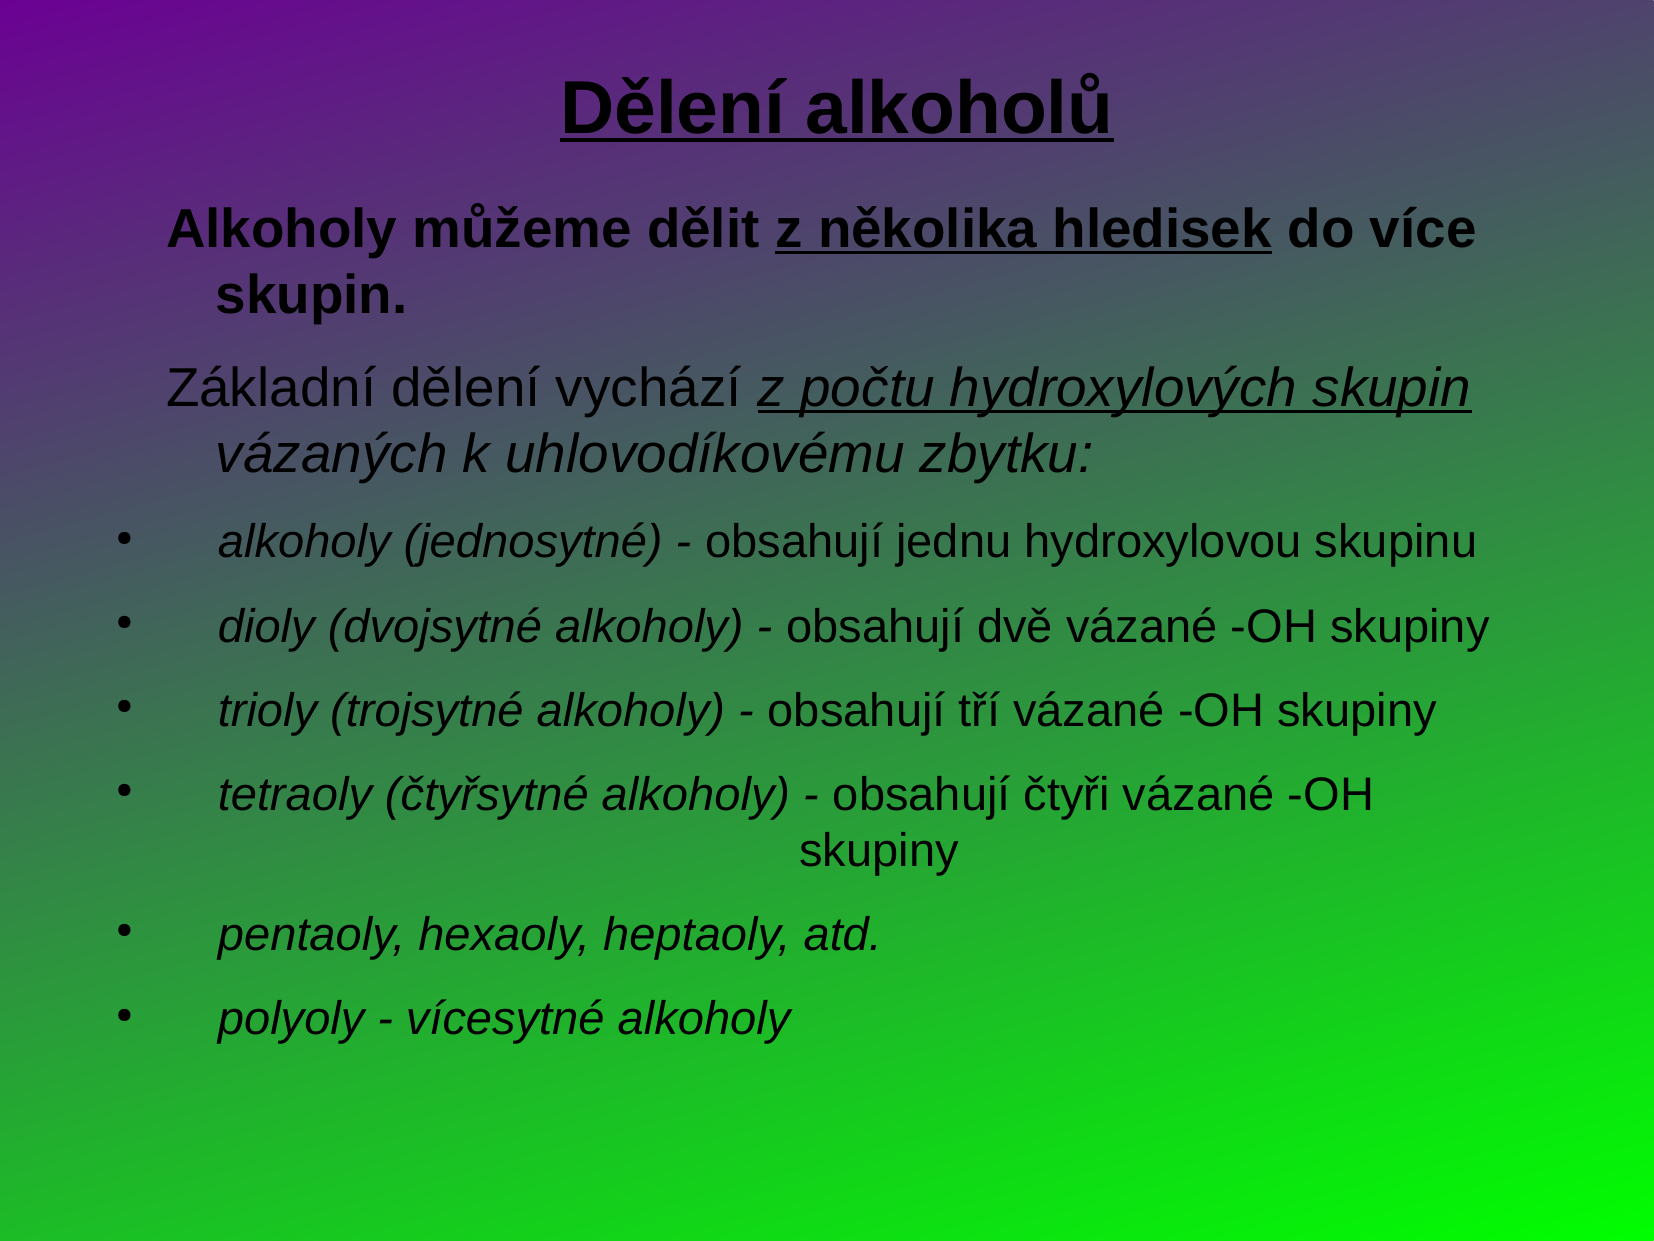

# Dělení alkoholů
Alkoholy můžeme dělit z několika hledisek do více skupin.
Základní dělení vychází z počtu hydroxylových skupin vázaných k uhlovodíkovému zbytku:
 alkoholy (jednosytné) - obsahují jednu hydroxylovou skupinu
 dioly (dvojsytné alkoholy) - obsahují dvě vázané -OH skupiny
 trioly (trojsytné alkoholy) - obsahují tří vázané -OH skupiny
 tetraoly (čtyřsytné alkoholy) - obsahují čtyři vázané -OH skupiny
 pentaoly, hexaoly, heptaoly, atd.
 polyoly - vícesytné alkoholy